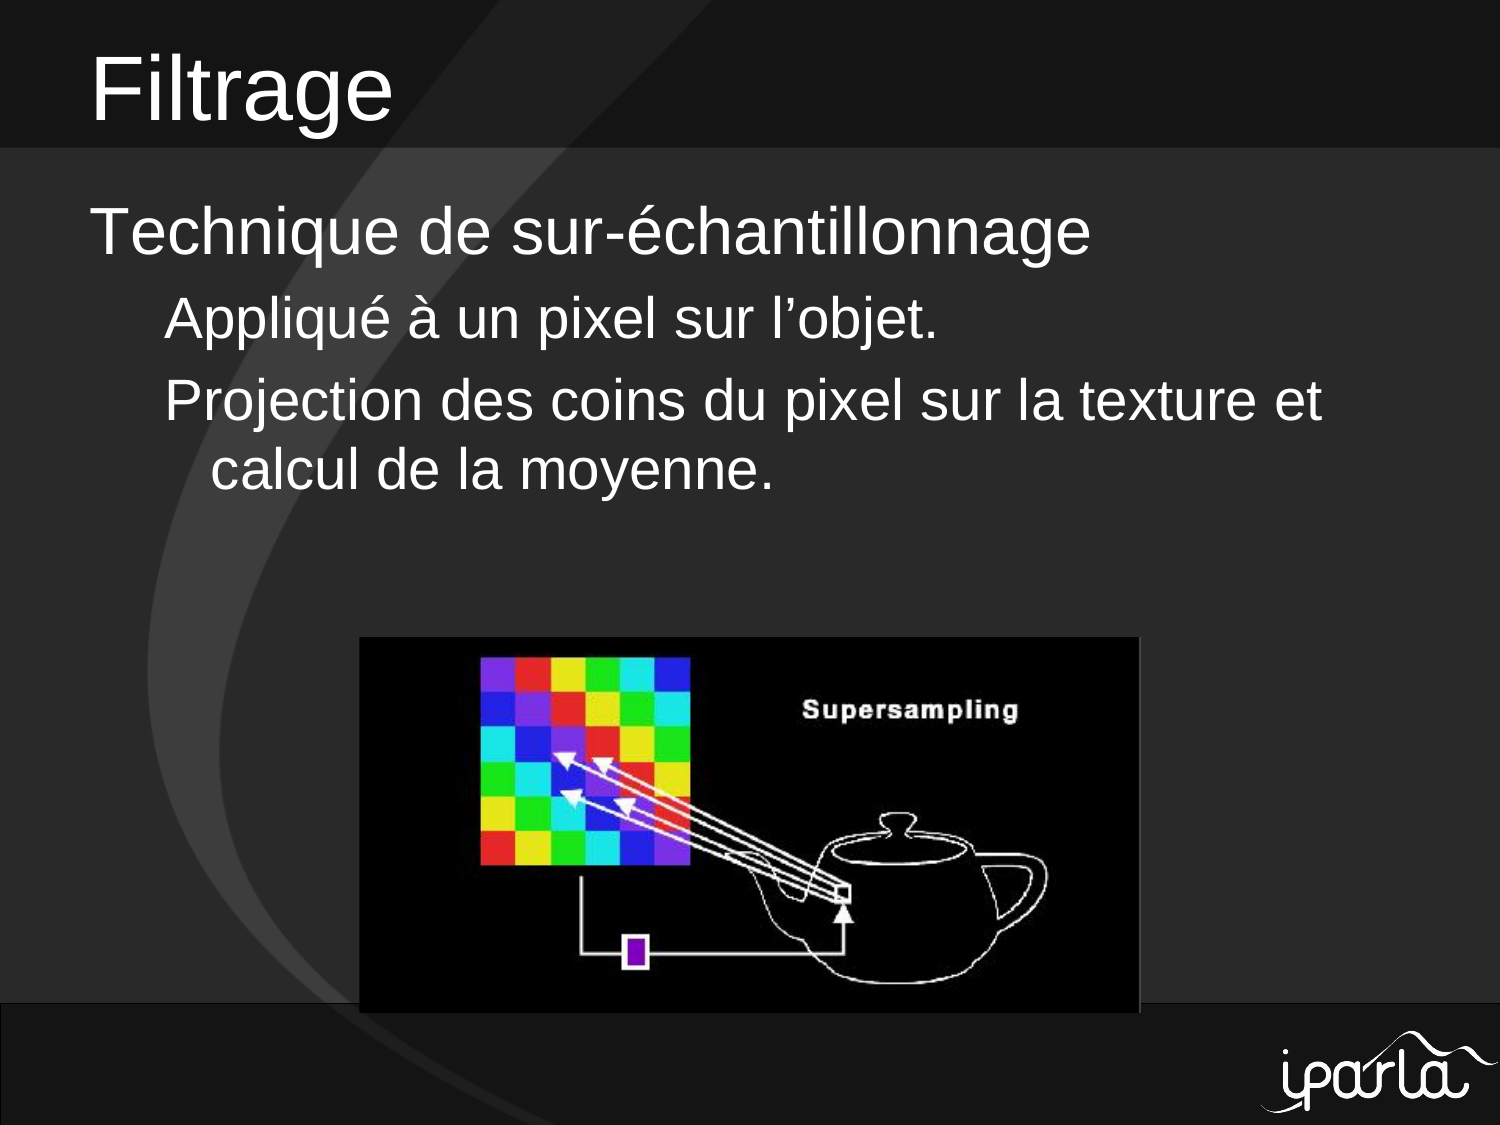

# Filtrage
Technique de sur-échantillonnage
Appliqué à un pixel sur l’objet.
Projection des coins du pixel sur la texture et calcul de la moyenne.